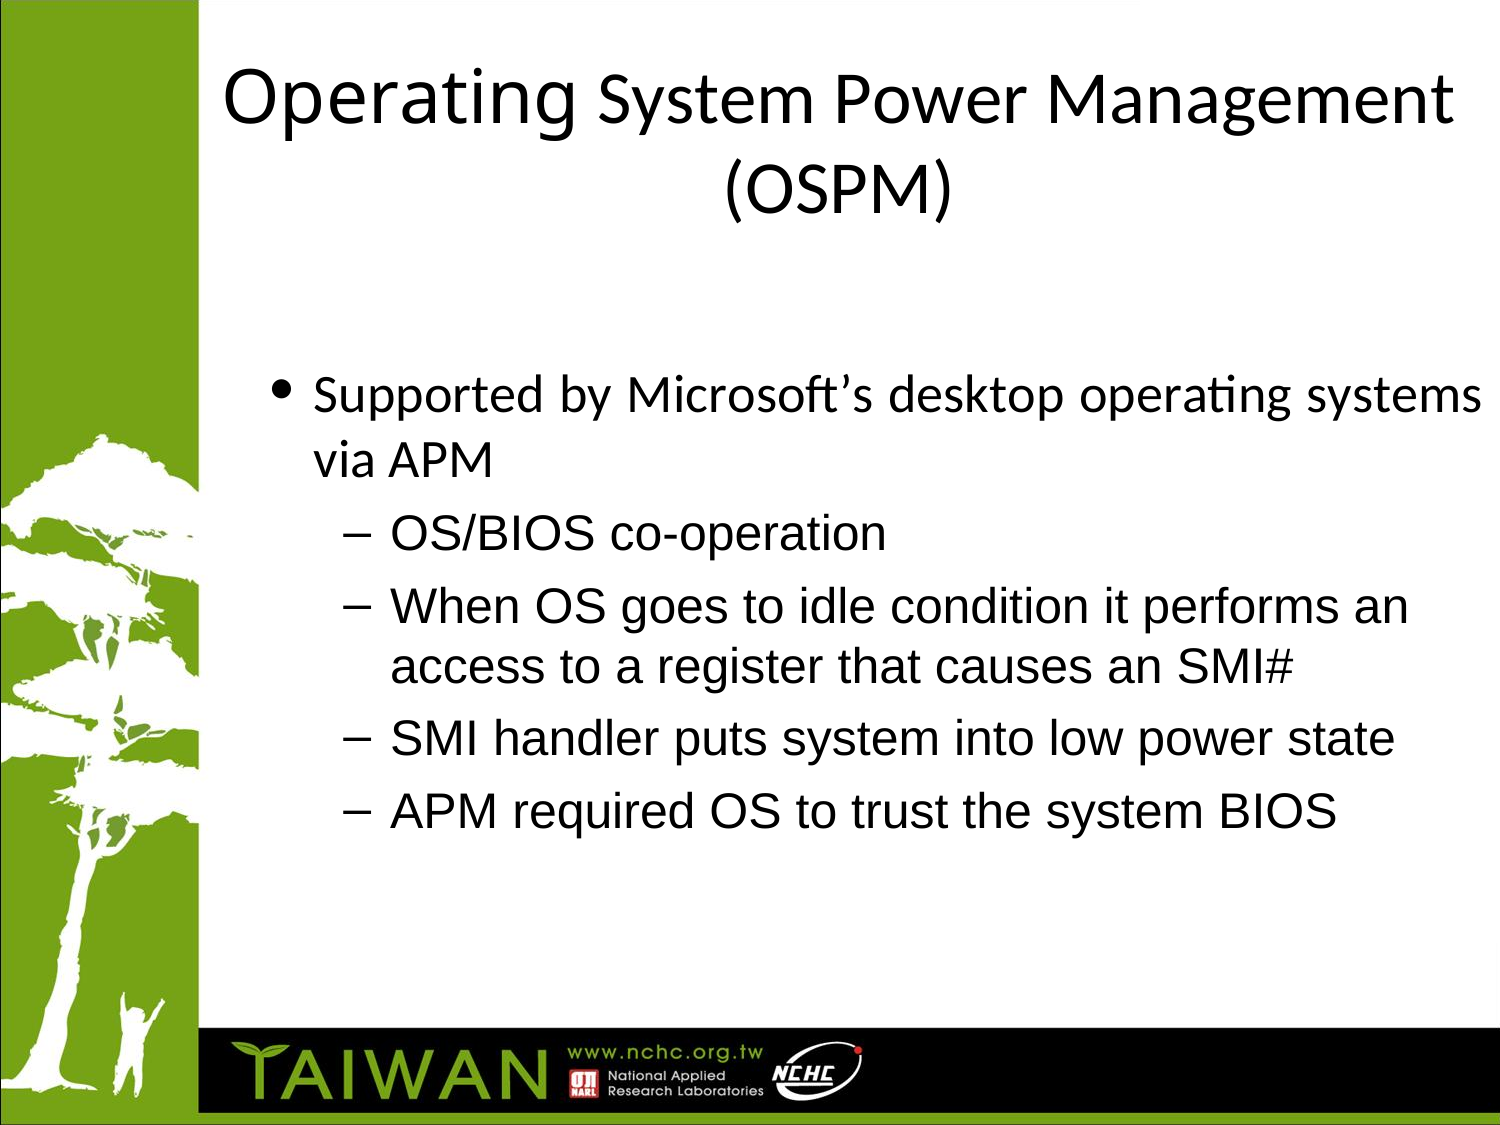

# Operating System Power Management (OSPM)
Supported by Microsoft’s desktop operating systems via APM
OS/BIOS co-operation
When OS goes to idle condition it performs an access to a register that causes an SMI#
SMI handler puts system into low power state
APM required OS to trust the system BIOS